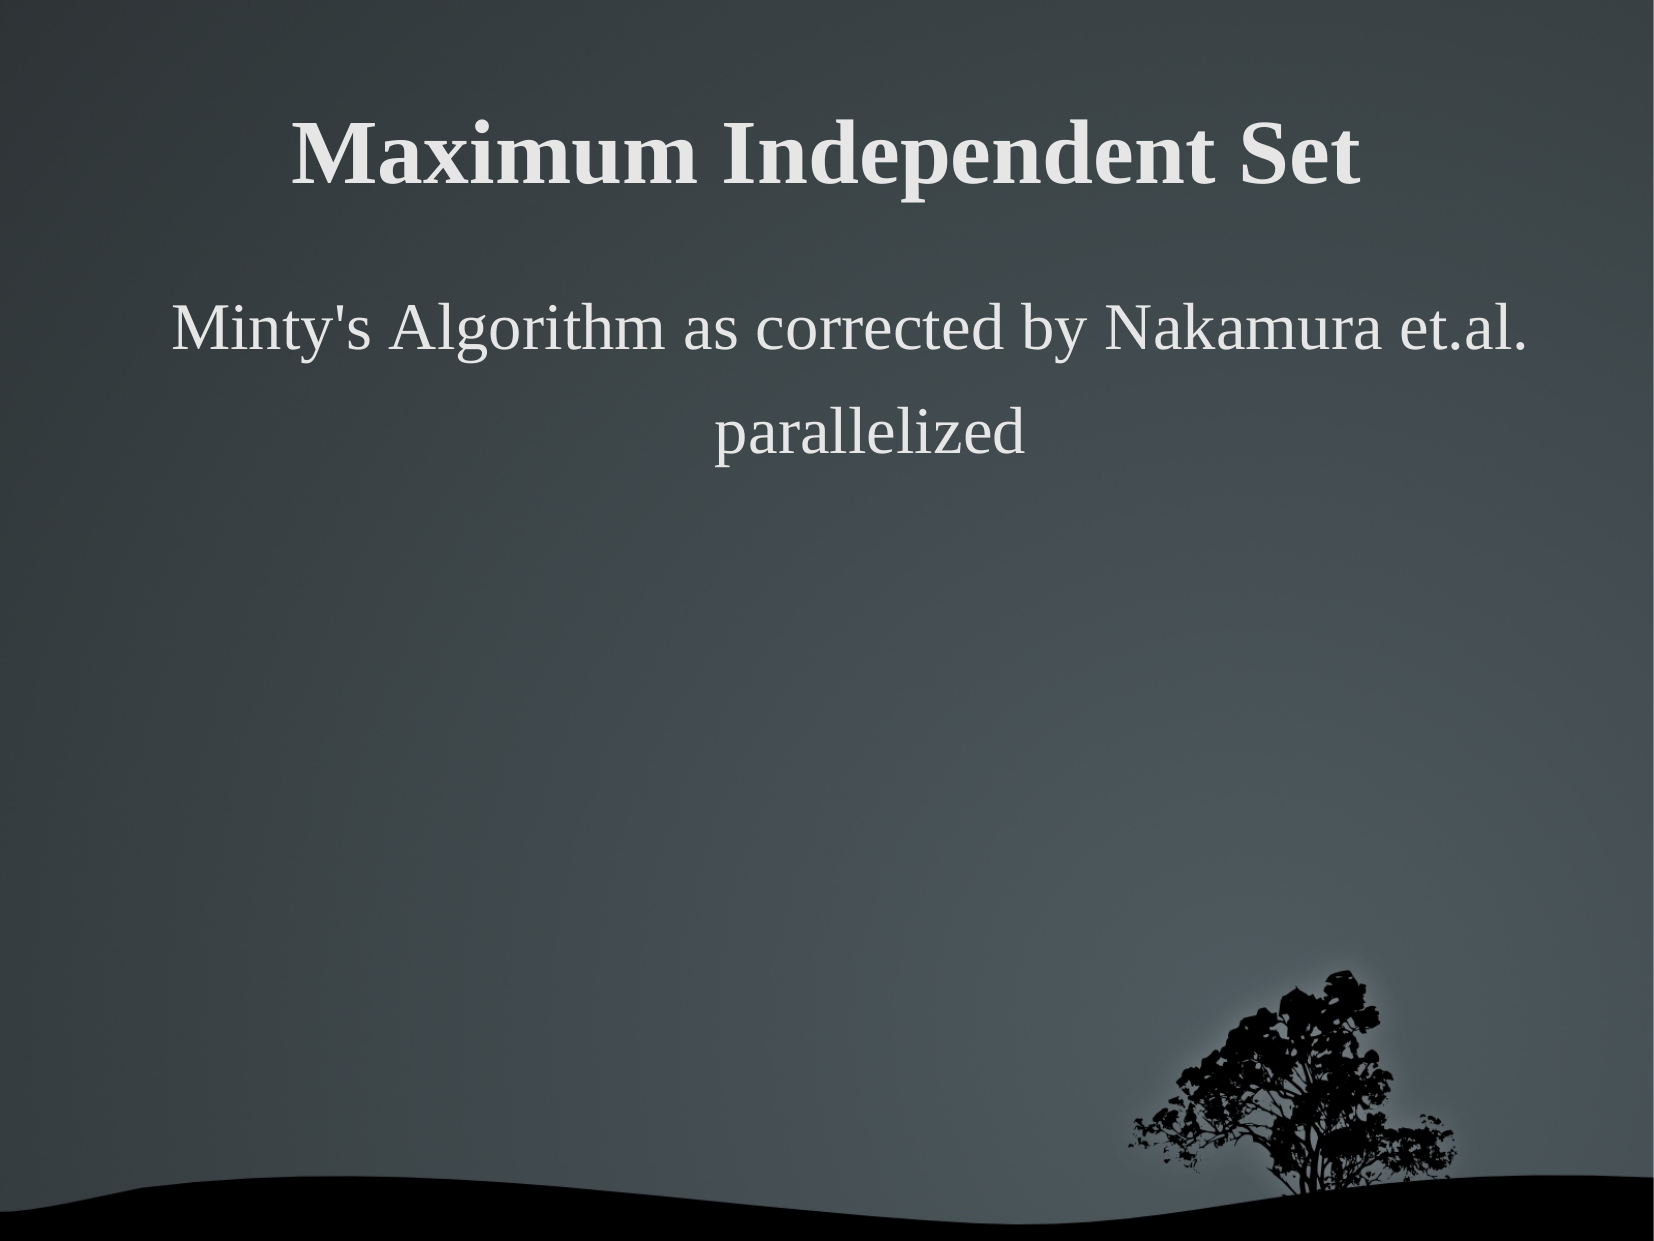

# Maximum Independent Set
Minty's Algorithm as corrected by Nakamura et.al.
parallelized